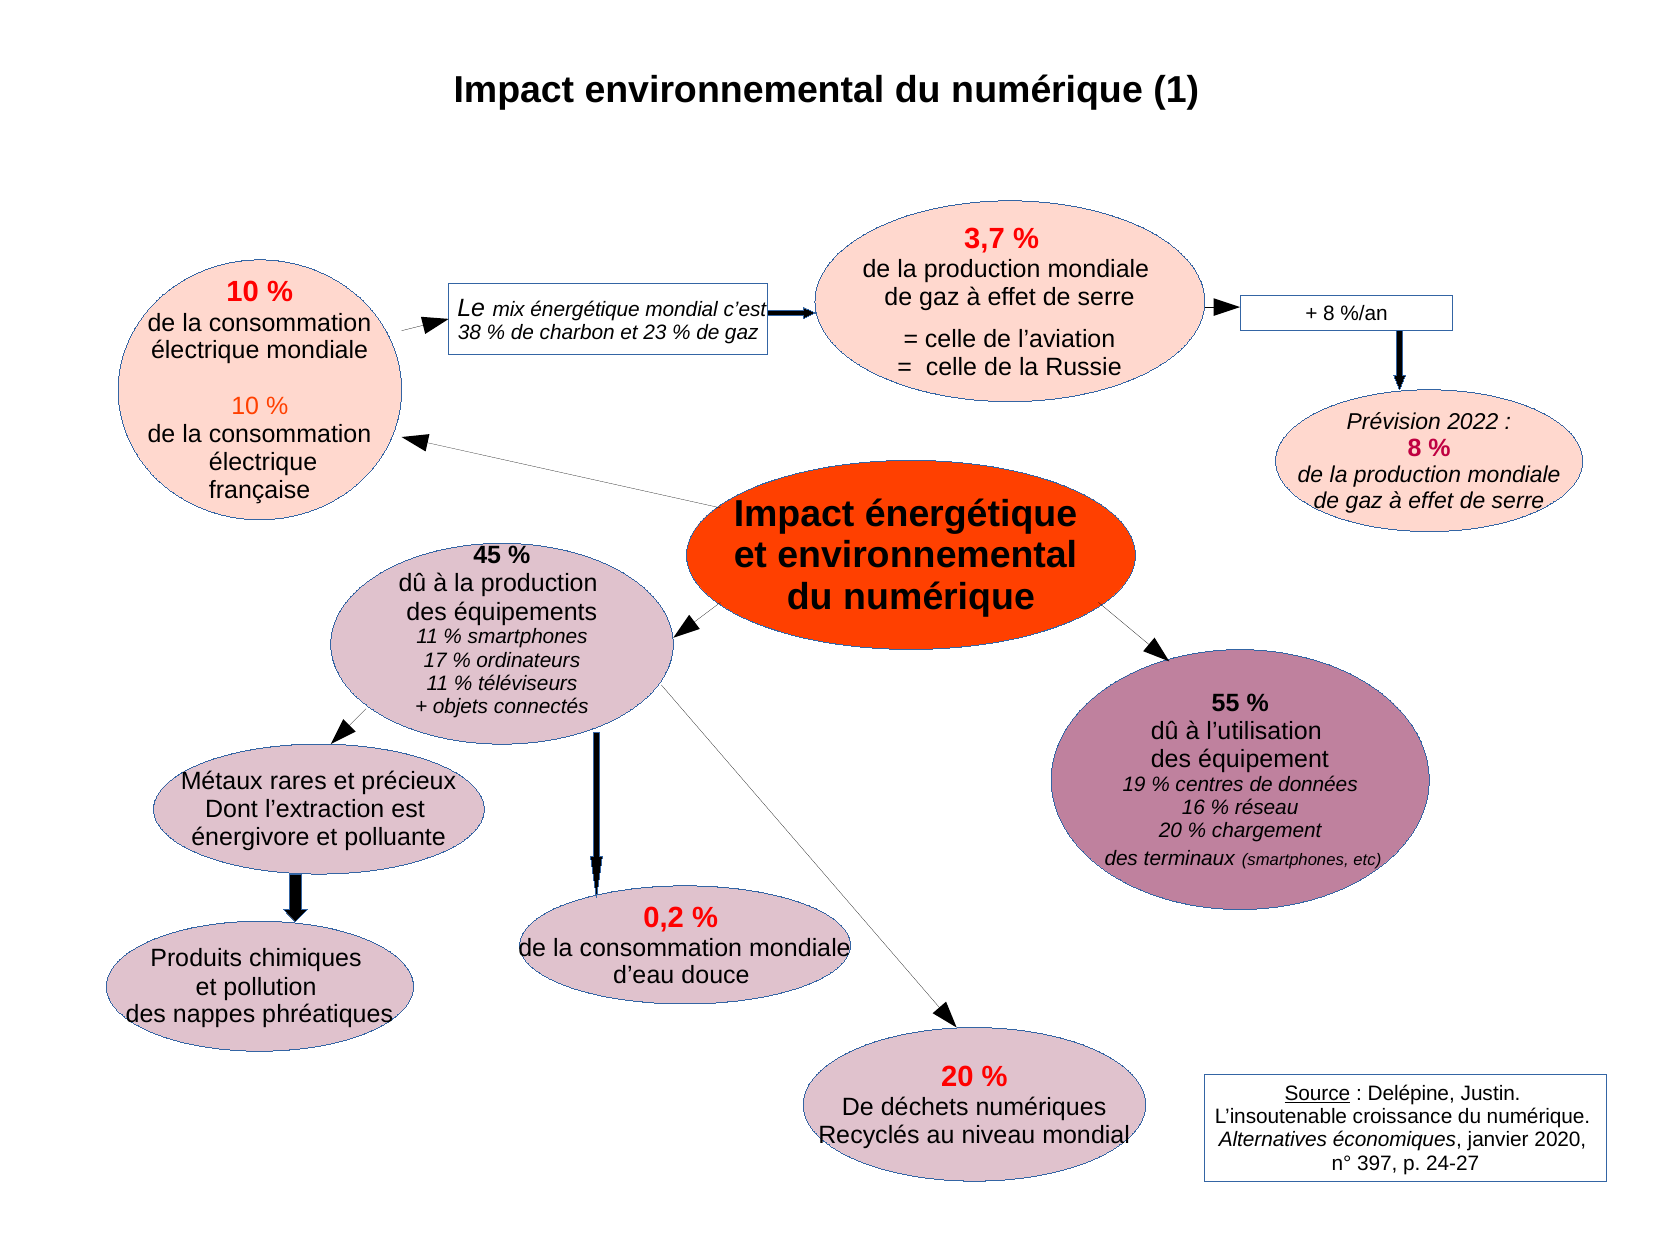

# Impact environnemental du numérique (1)
3,7 %
de la production mondiale
de gaz à effet de serre
= celle de l’aviation
= celle de la Russie
10 %
 de la consommation
électrique mondiale
10 %
de la consommation
 électrique
française
 Le mix énergétique mondial c’est
38 % de charbon et 23 % de gaz
+ 8 %/an
Prévision 2022 :
8 %
de la production mondiale
de gaz à effet de serre
Impact énergétique
et environnemental
du numérique
45 %
dû à la production
des équipements
11 % smartphones
17 % ordinateurs
11 % téléviseurs
+ objets connectés
55 %
dû à l’utilisation
des équipement
19 % centres de données
16 % réseau
20 % chargement
 des terminaux (smartphones, etc)
Métaux rares et précieux
Dont l’extraction est
énergivore et polluante
0,2 %
de la consommation mondiale
d’eau douce
Produits chimiques
et pollution
des nappes phréatiques
20 %
De déchets numériques
Recyclés au niveau mondial
Source : Delépine, Justin.
L’insoutenable croissance du numérique.
Alternatives économiques, janvier 2020,
n° 397, p. 24-27